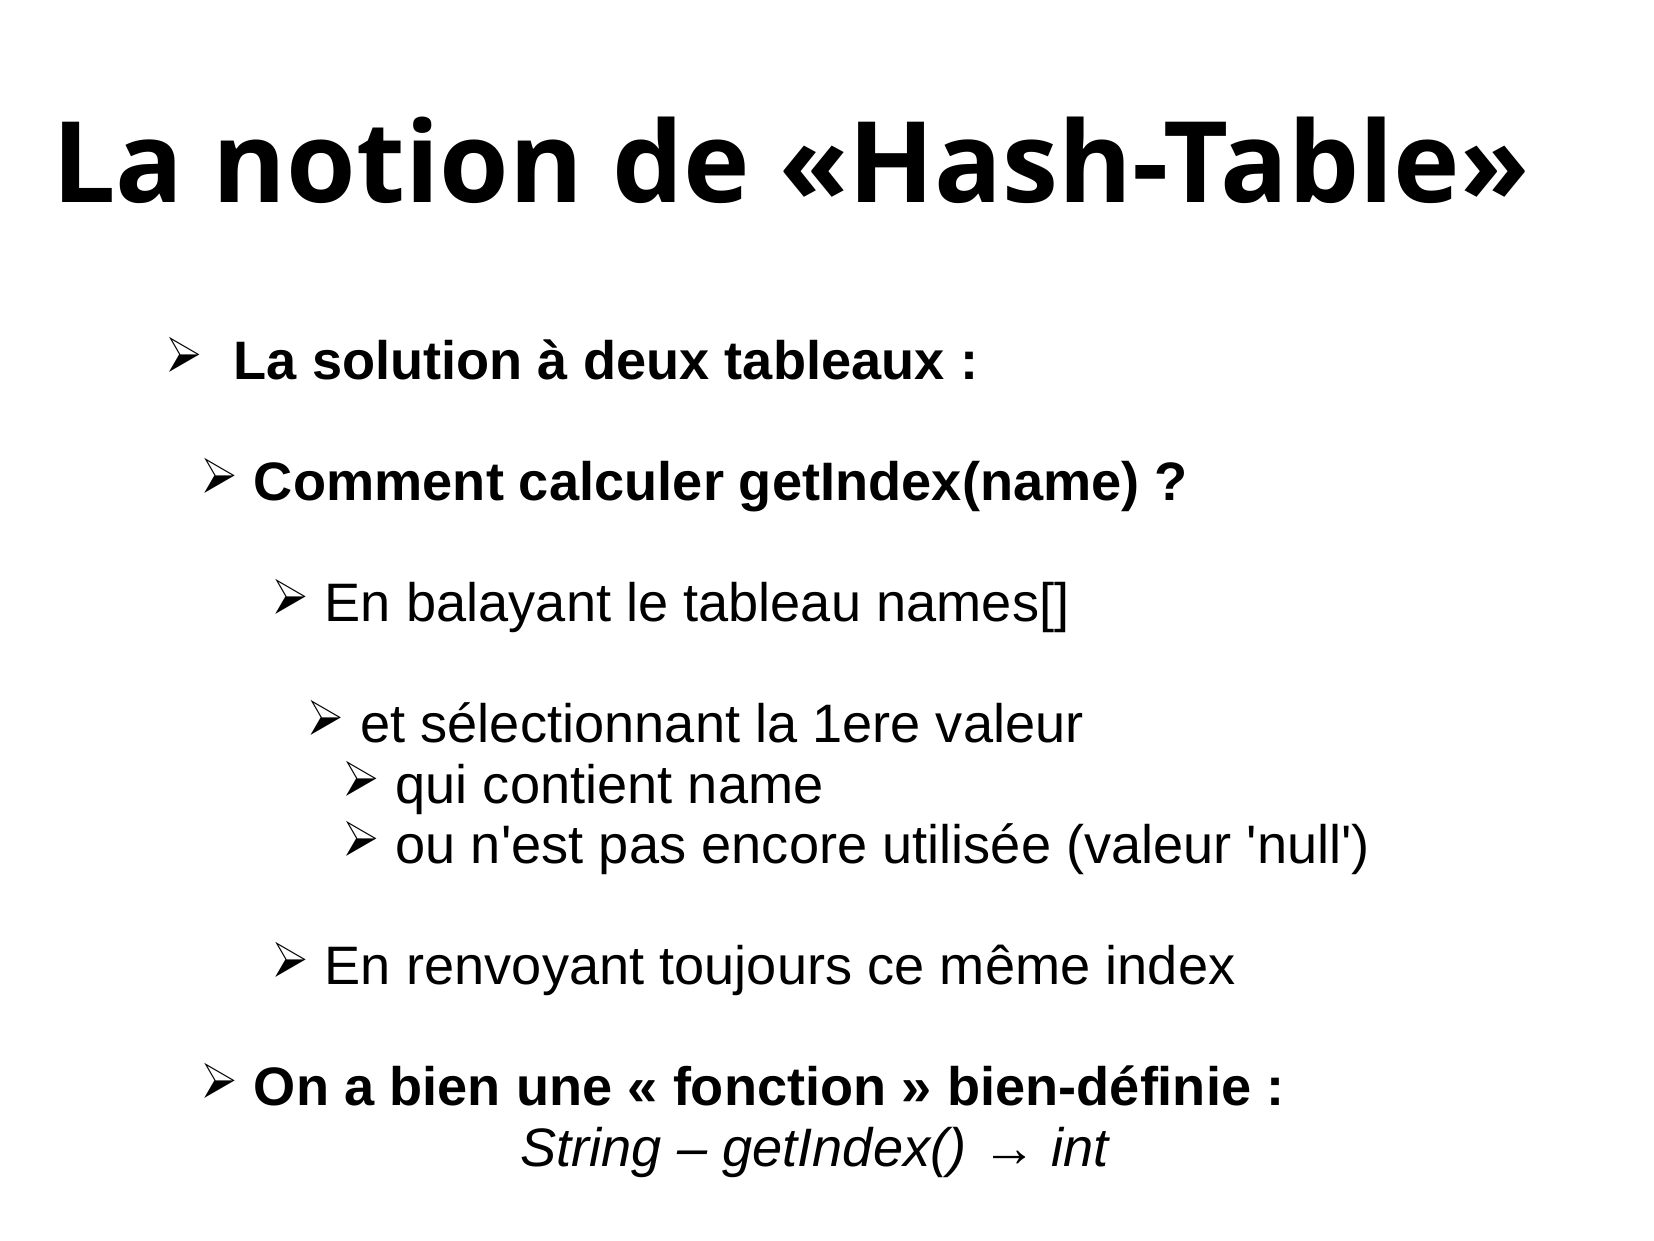

La notion de «Hash-Table»
 La solution à deux tableaux :
 Comment calculer getIndex(name) ?
 En balayant le tableau names[]
 et sélectionnant la 1ere valeur
 qui contient name
 ou n'est pas encore utilisée (valeur 'null')
 En renvoyant toujours ce même index
 On a bien une « fonction » bien-définie :
 String – getIndex() → int